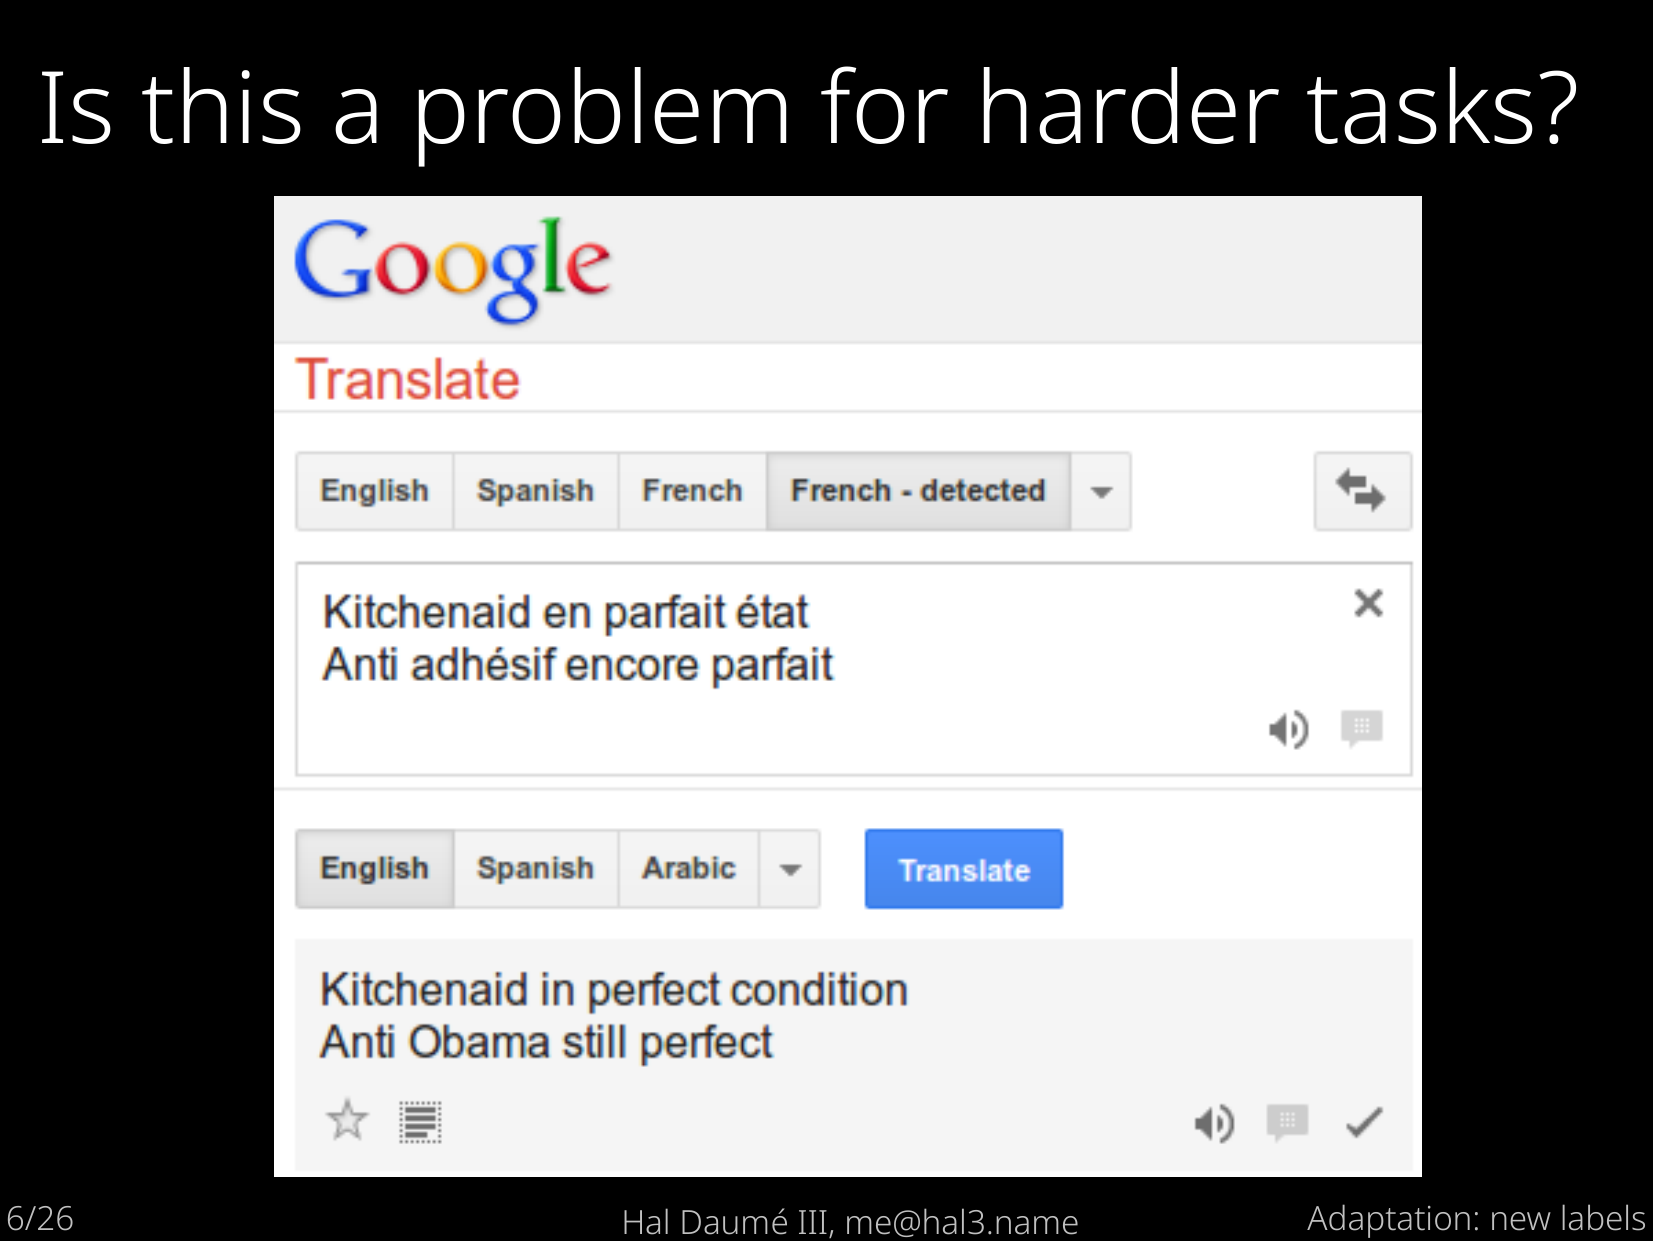

# Is this a problem for harder tasks?